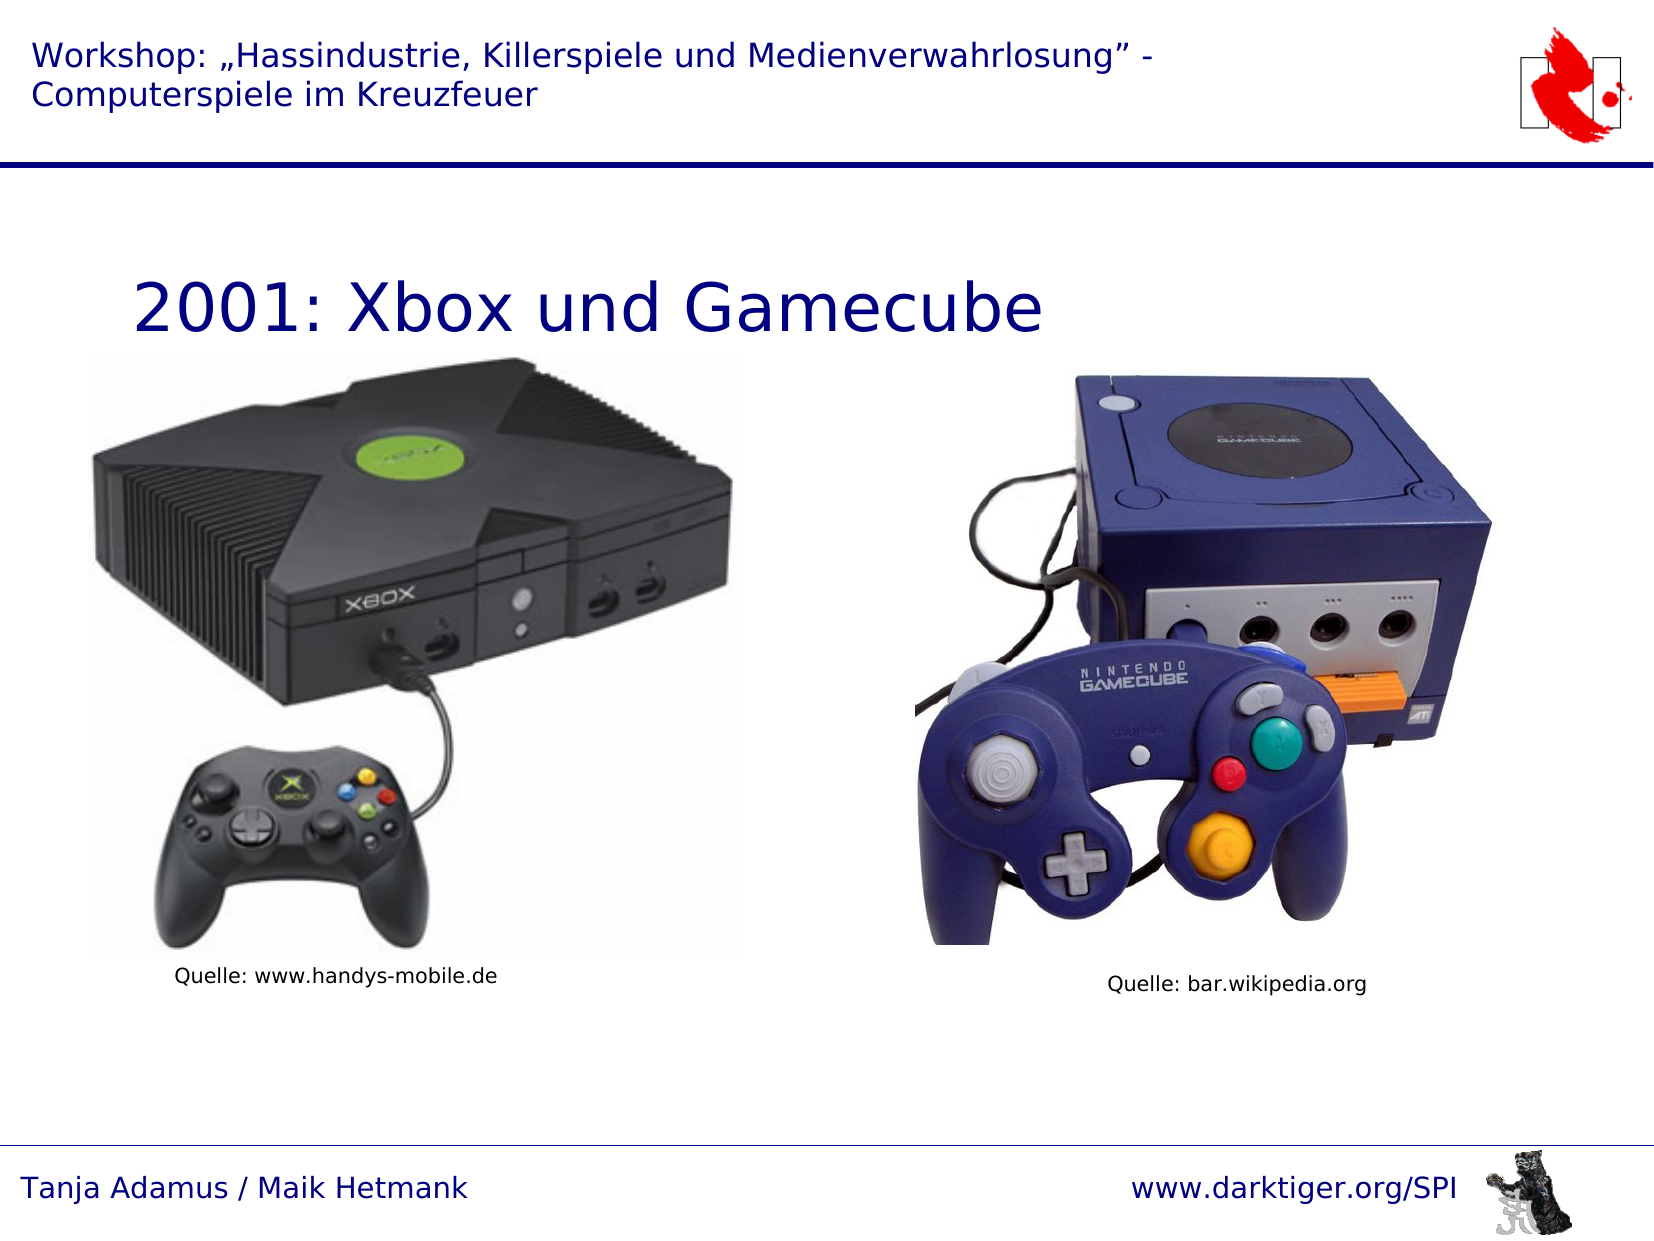

Workshop: „Hassindustrie, Killerspiele und Medienverwahrlosung” - Computerspiele im Kreuzfeuer
2001: Xbox und Gamecube
Quelle: www.handys-mobile.de
Quelle: bar.wikipedia.org